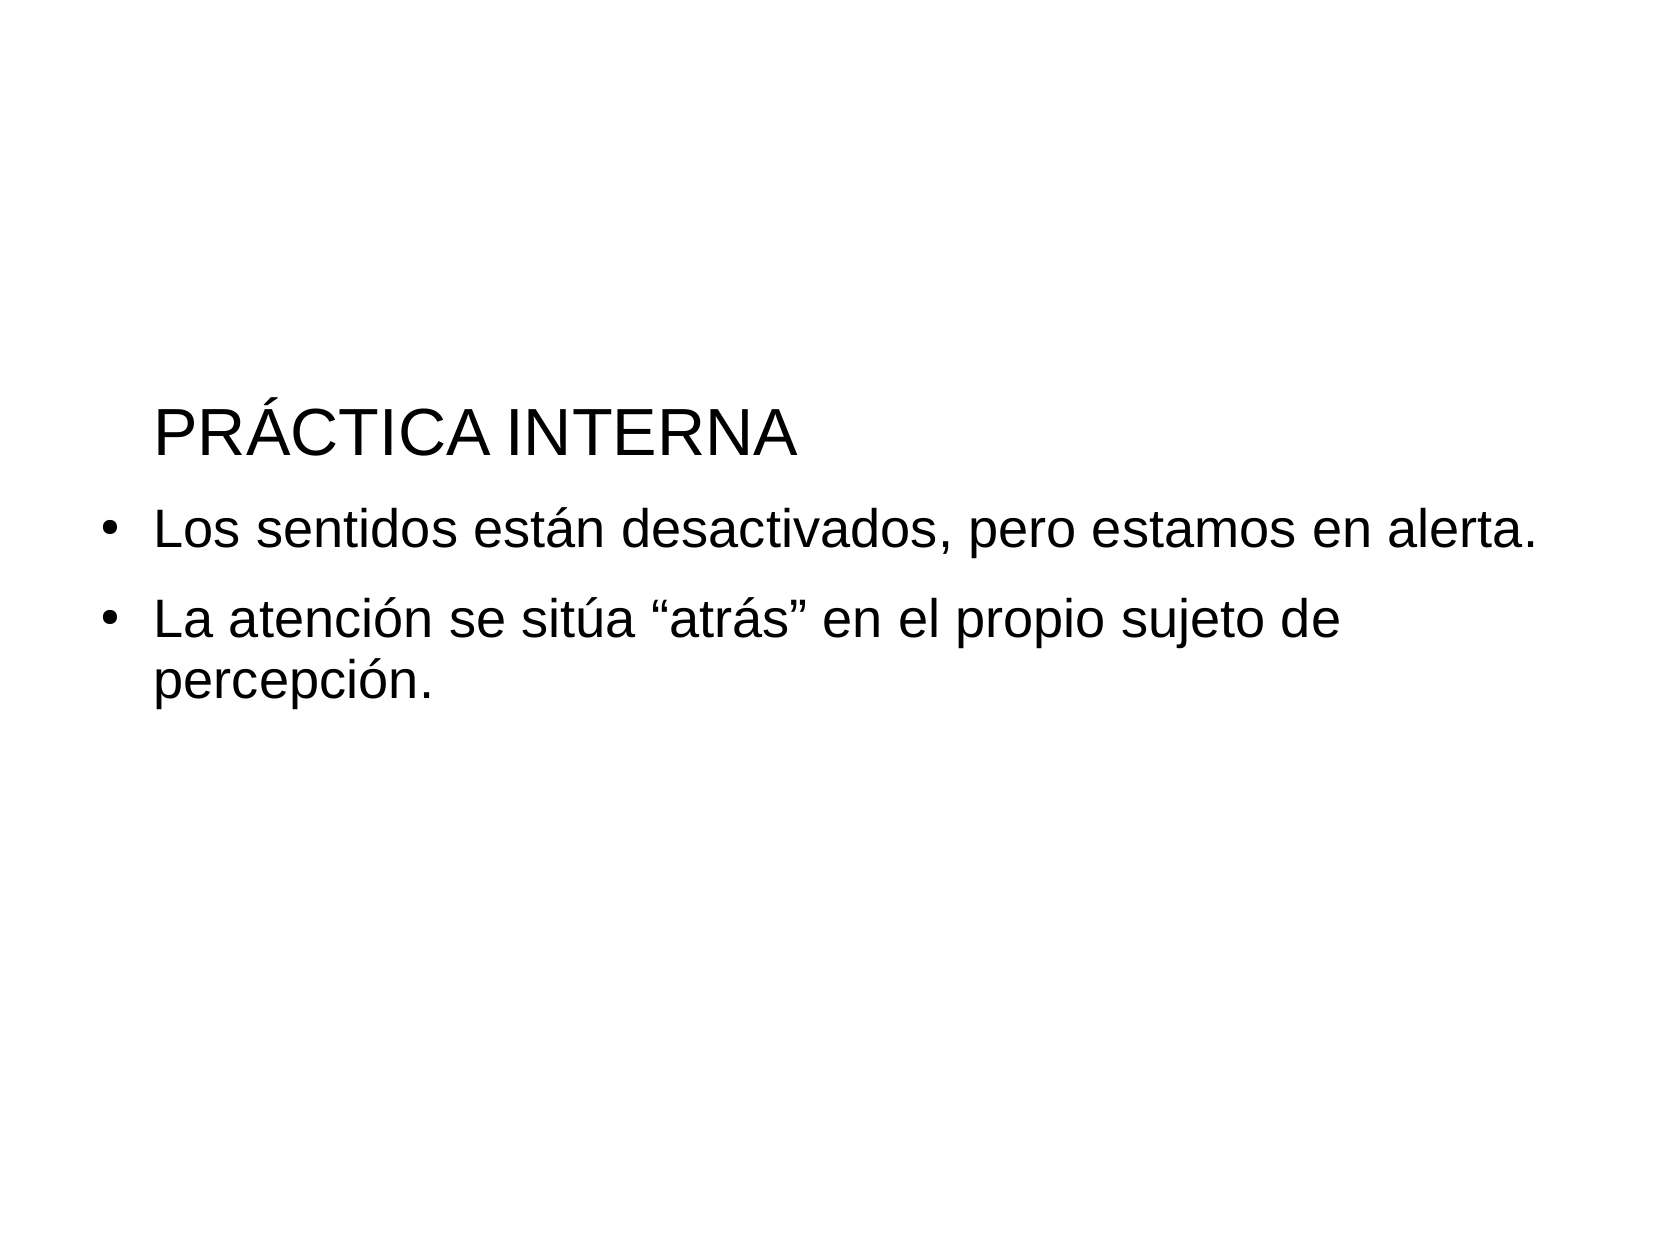

#
PRÁCTICA INTERNA
Los sentidos están desactivados, pero estamos en alerta.
La atención se sitúa “atrás” en el propio sujeto de percepción.